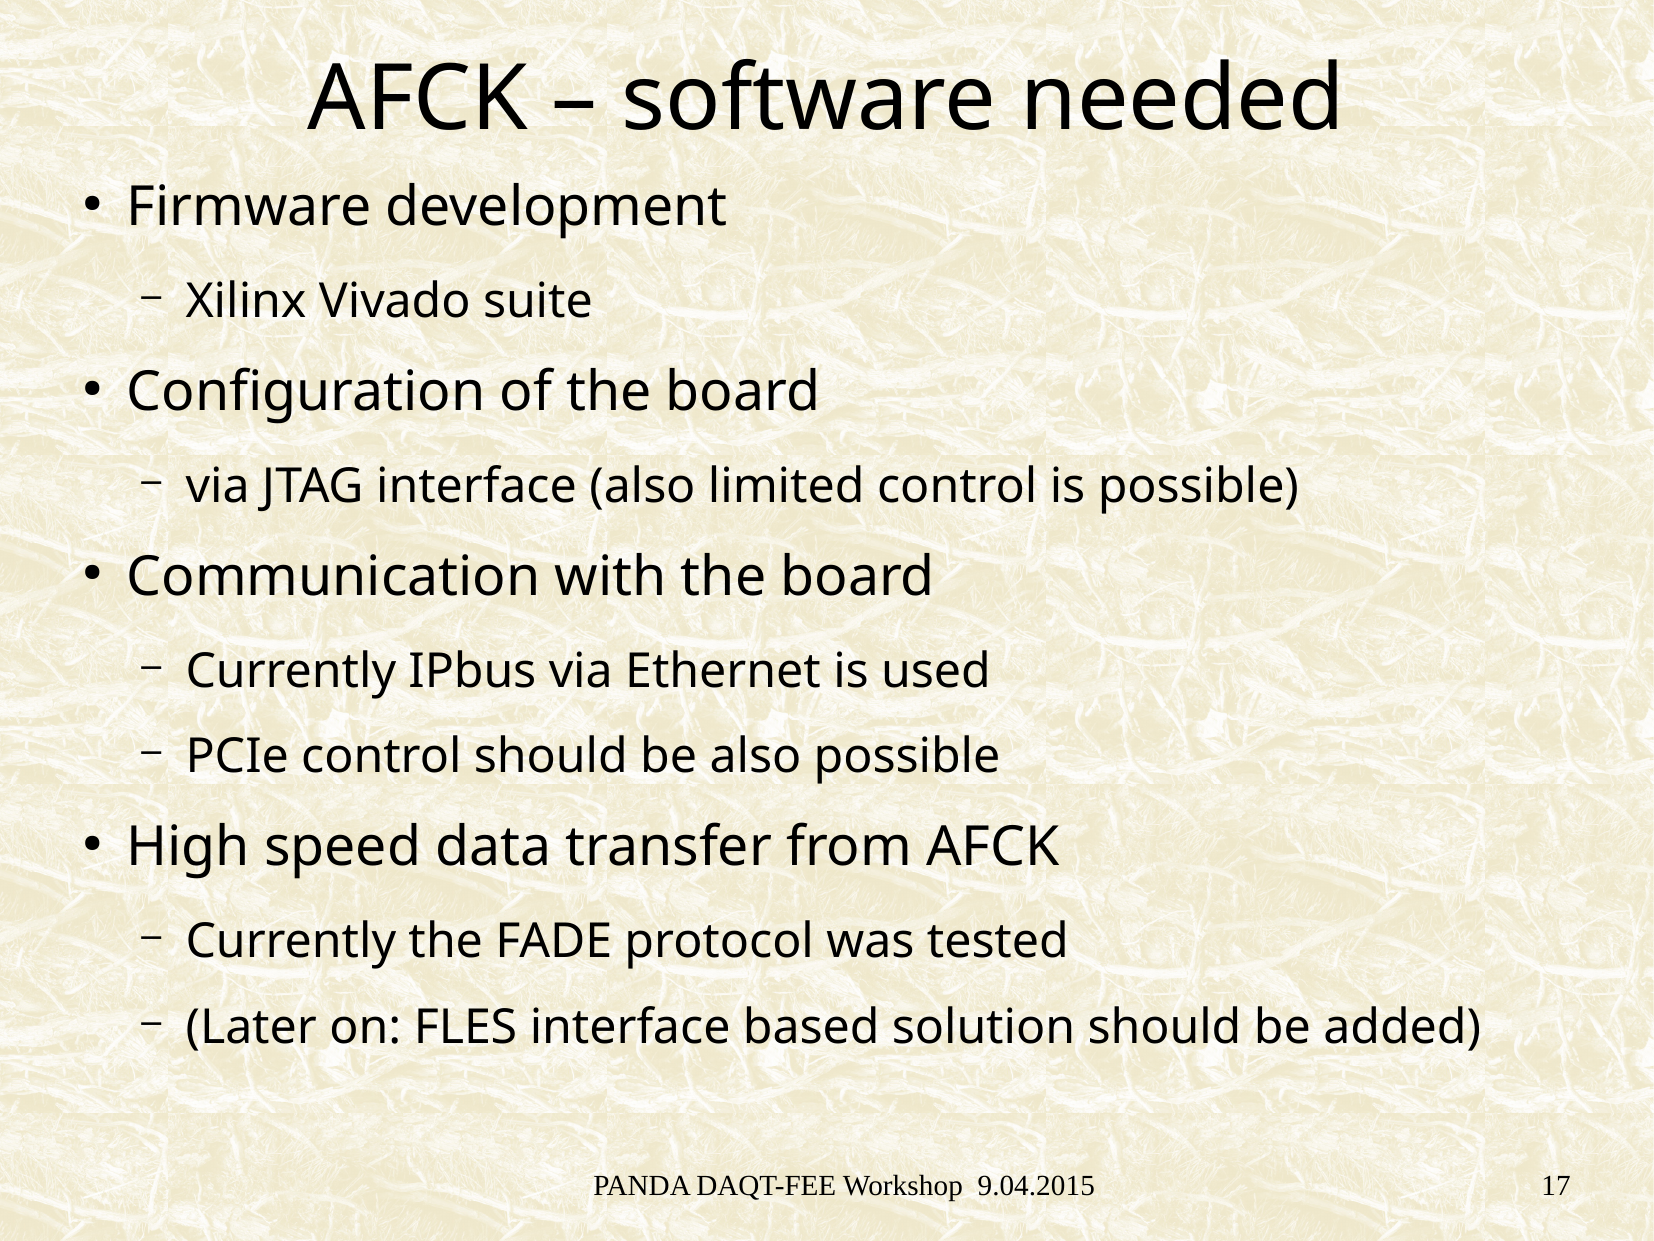

# AFCK – software needed
Firmware development
Xilinx Vivado suite
Configuration of the board
via JTAG interface (also limited control is possible)
Communication with the board
Currently IPbus via Ethernet is used
PCIe control should be also possible
High speed data transfer from AFCK
Currently the FADE protocol was tested
(Later on: FLES interface based solution should be added)
PANDA DAQT-FEE Workshop 9.04.2015
17